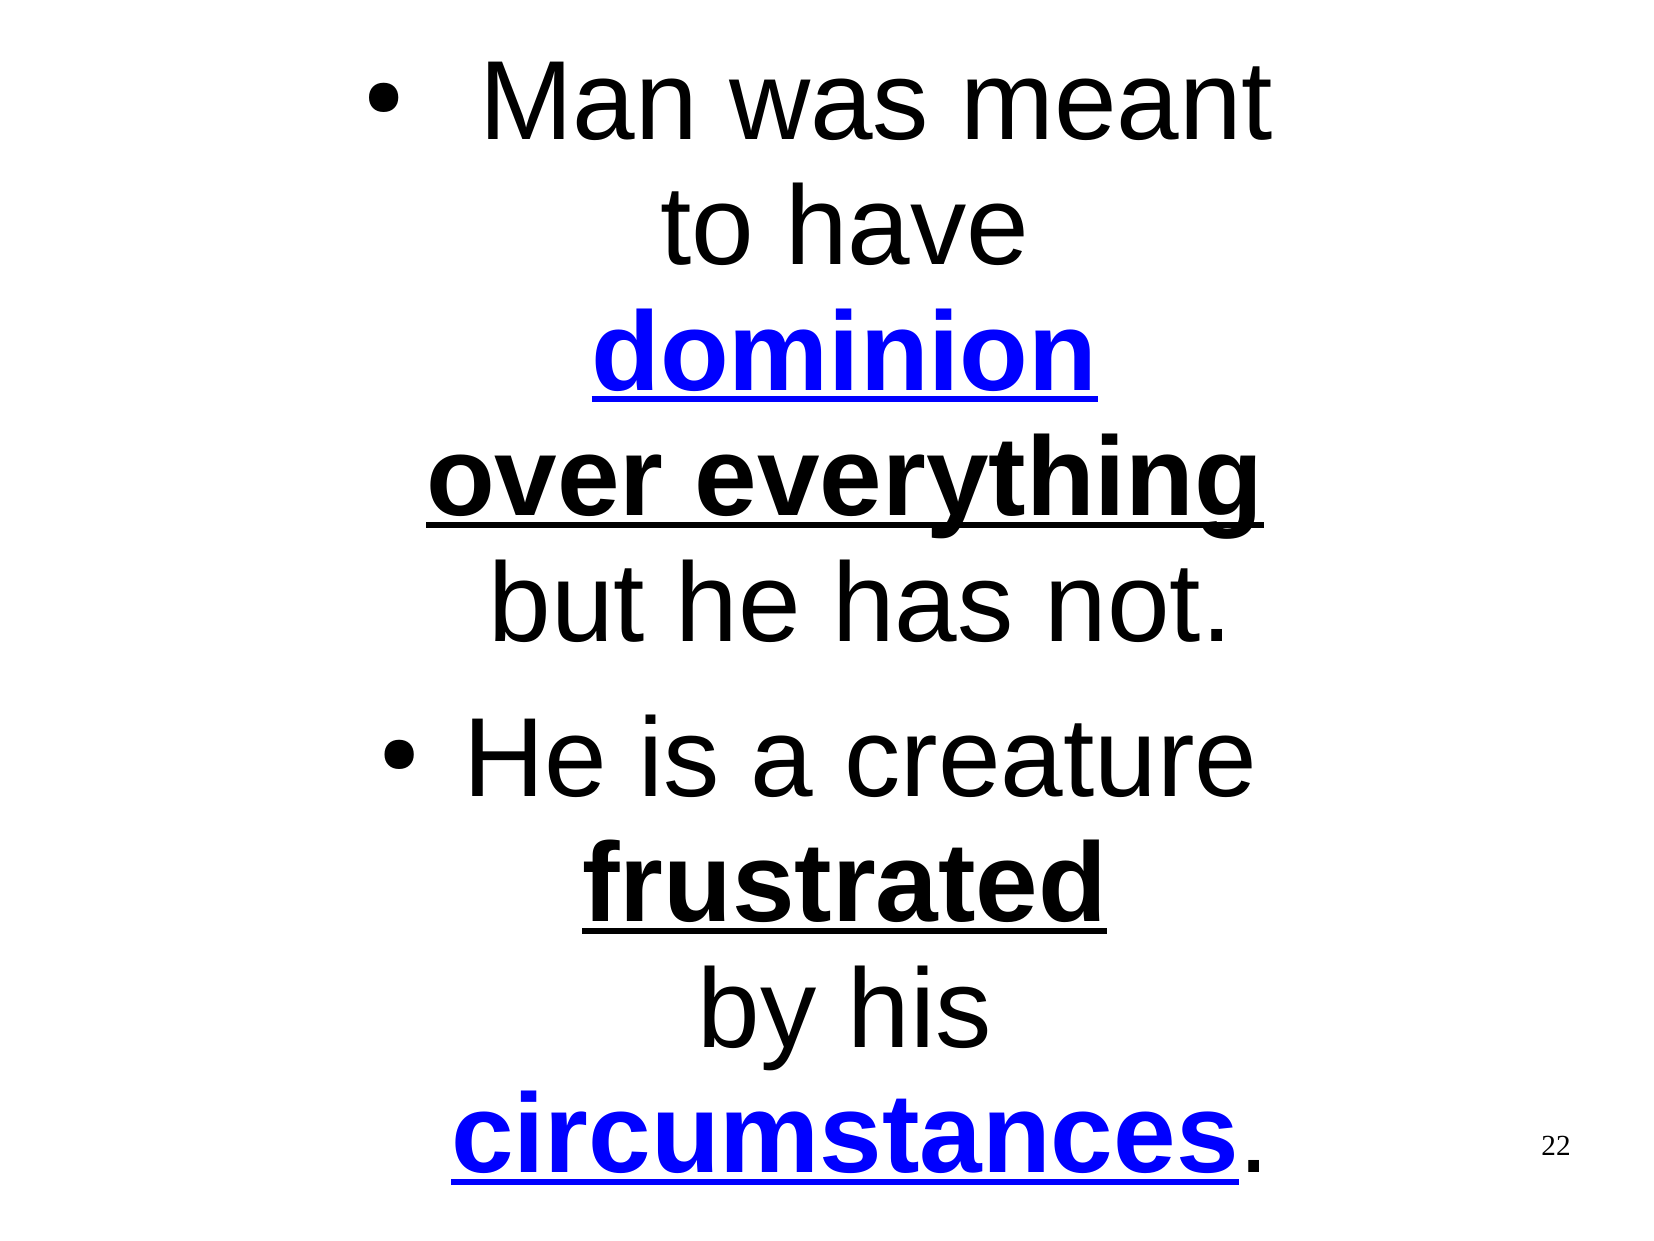

# Man was meant to have dominion over everything but he has not.
 He is a creature
frustrated
by his
circumstances.
22